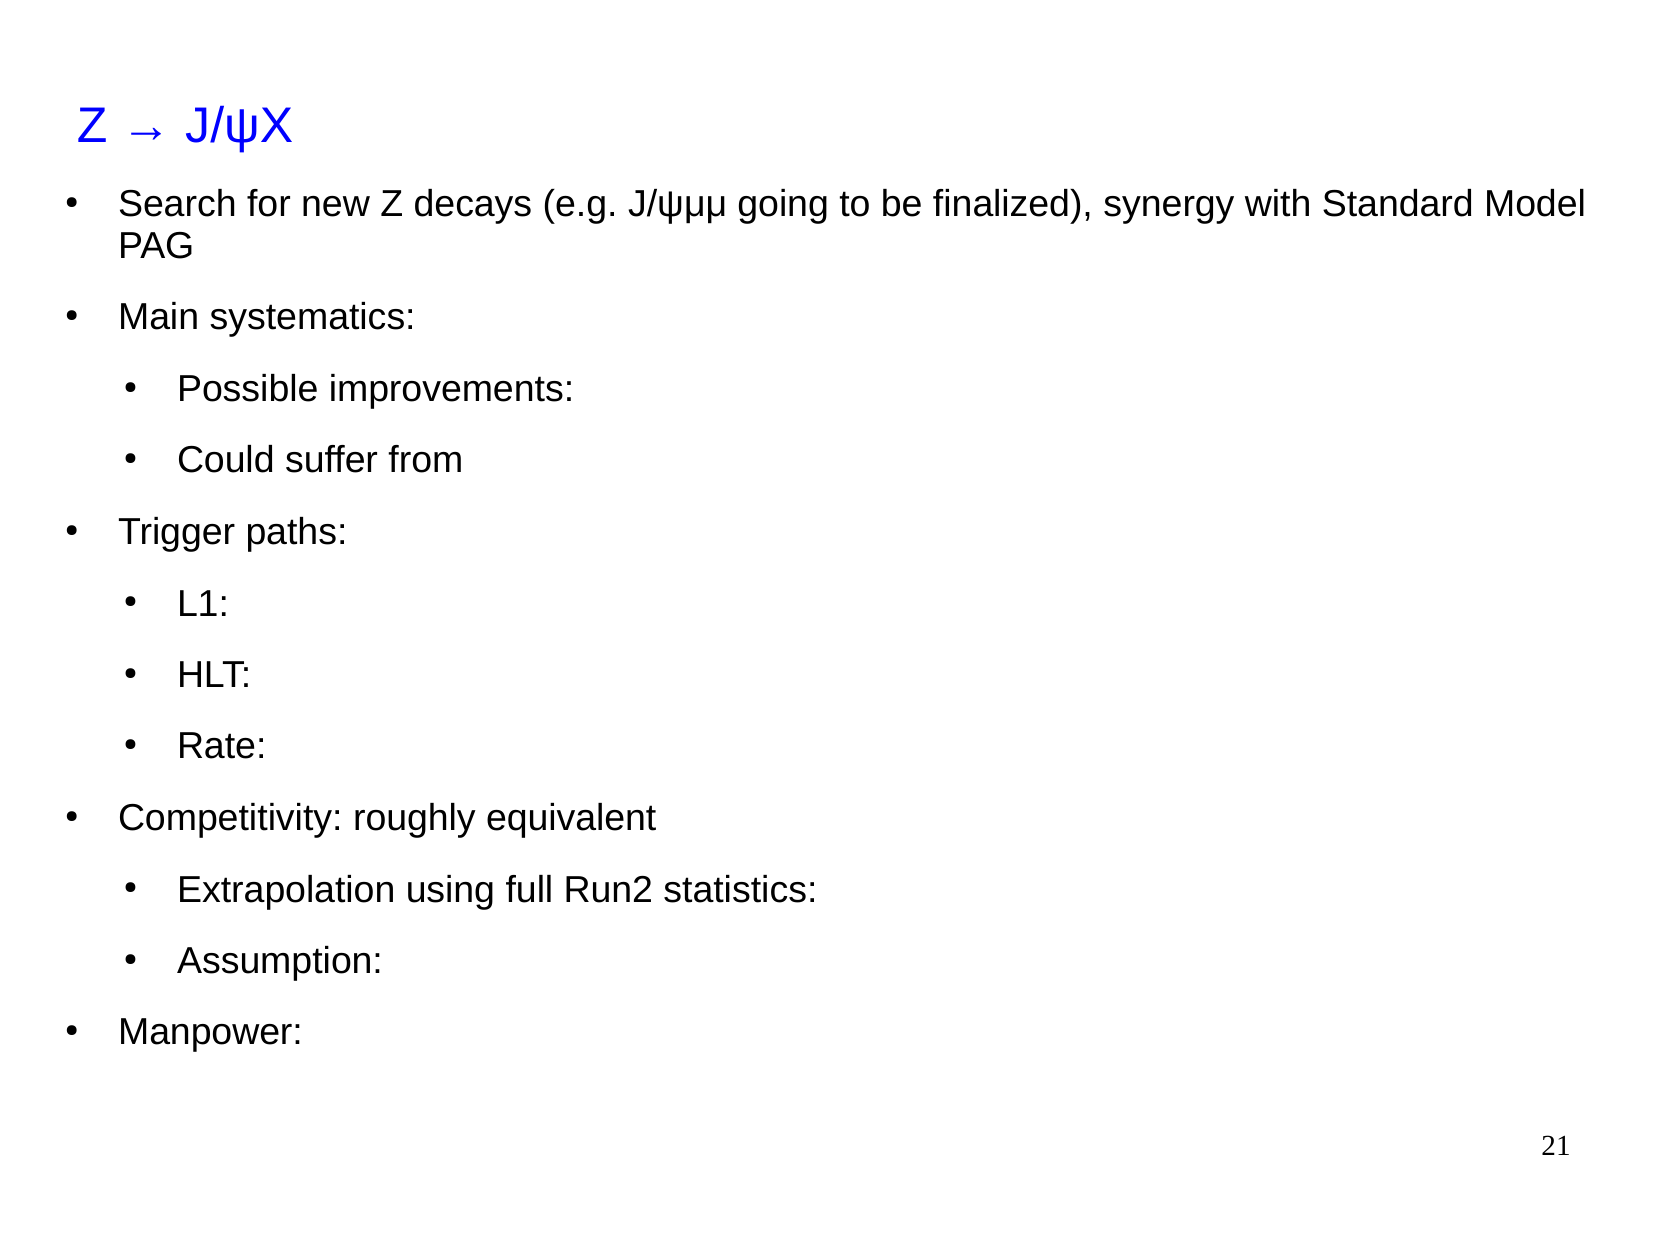

# Z → J/ψX
Search for new Z decays (e.g. J/ψμμ going to be finalized), synergy with Standard Model PAG
Main systematics:
Possible improvements:
Could suffer from
Trigger paths:
L1:
HLT:
Rate:
Competitivity: roughly equivalent
Extrapolation using full Run2 statistics:
Assumption:
Manpower:
21